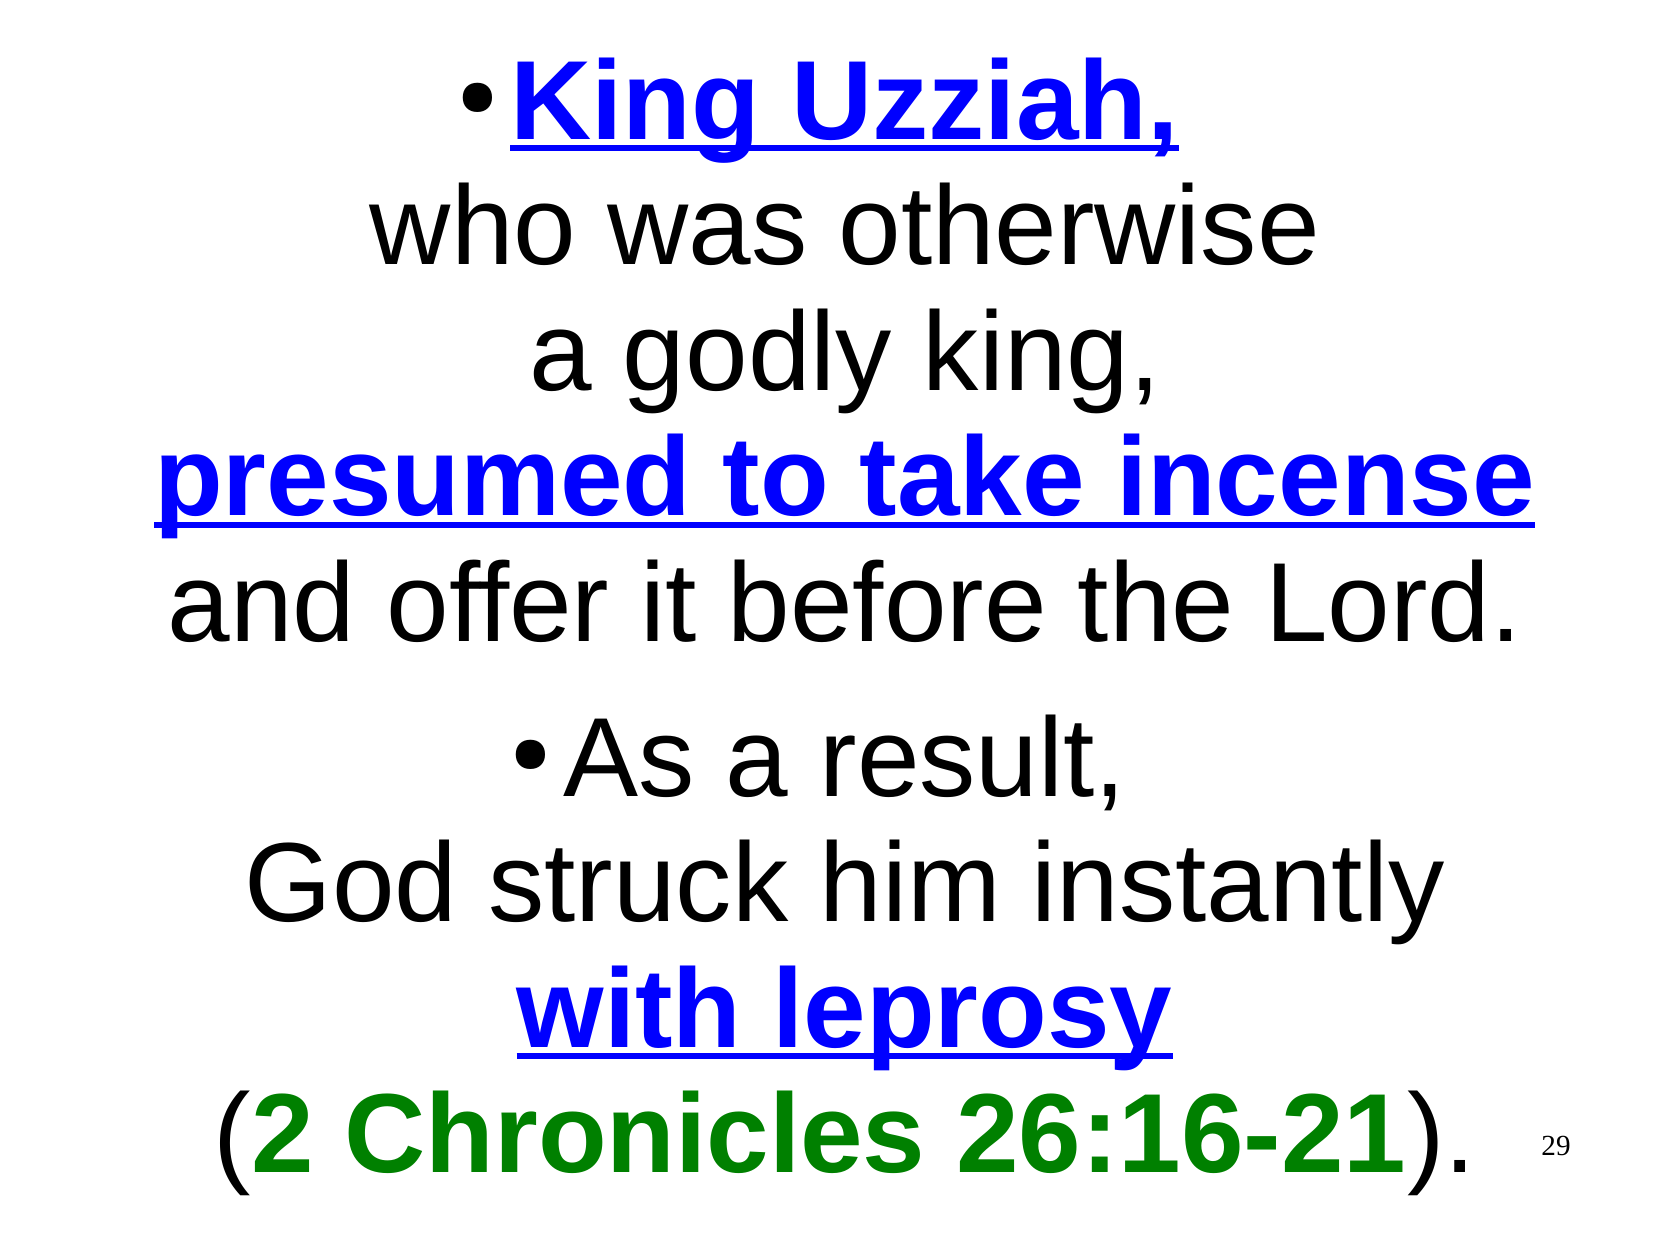

# King Uzziah, who was otherwise a godly king, presumed to take incense and offer it before the Lord.
As a result,
God struck him instantly
with leprosy
(2 Chronicles 26:16-21).
29